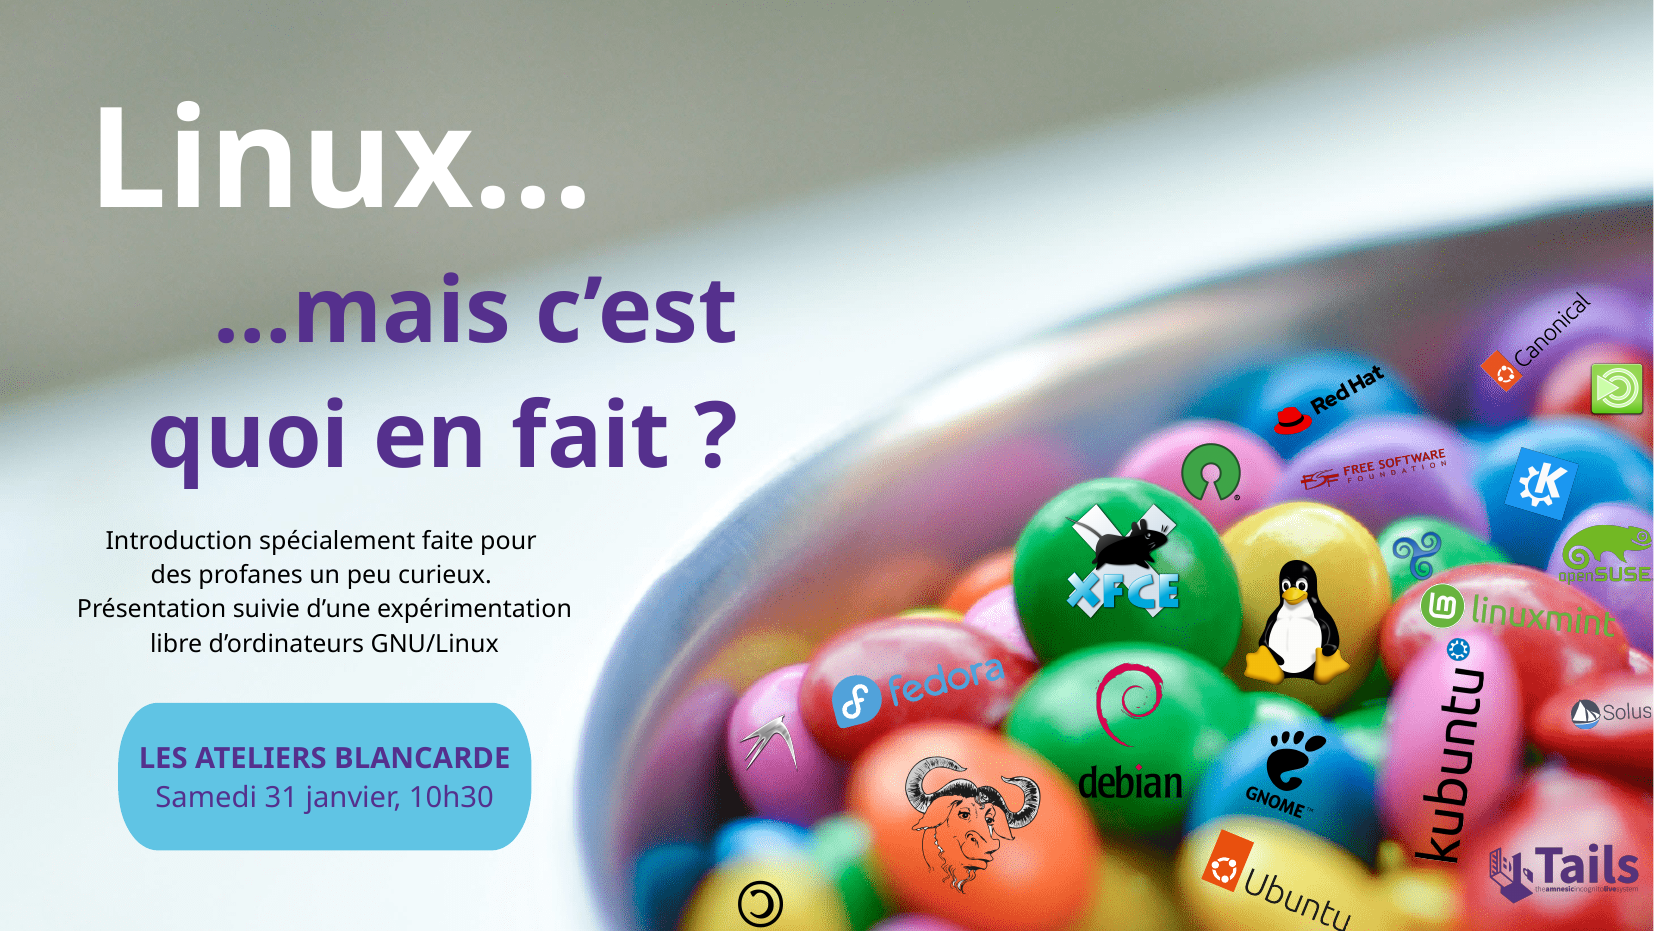

Linux...
…mais c’est quoi en fait ?
# Introduction spécialement faite pour des profanes un peu curieux. Présentation suivie d’une expérimentation libre d’ordinateurs GNU/Linux
LES ATELIERS BLANCARDE
Samedi 31 janvier, 10h30